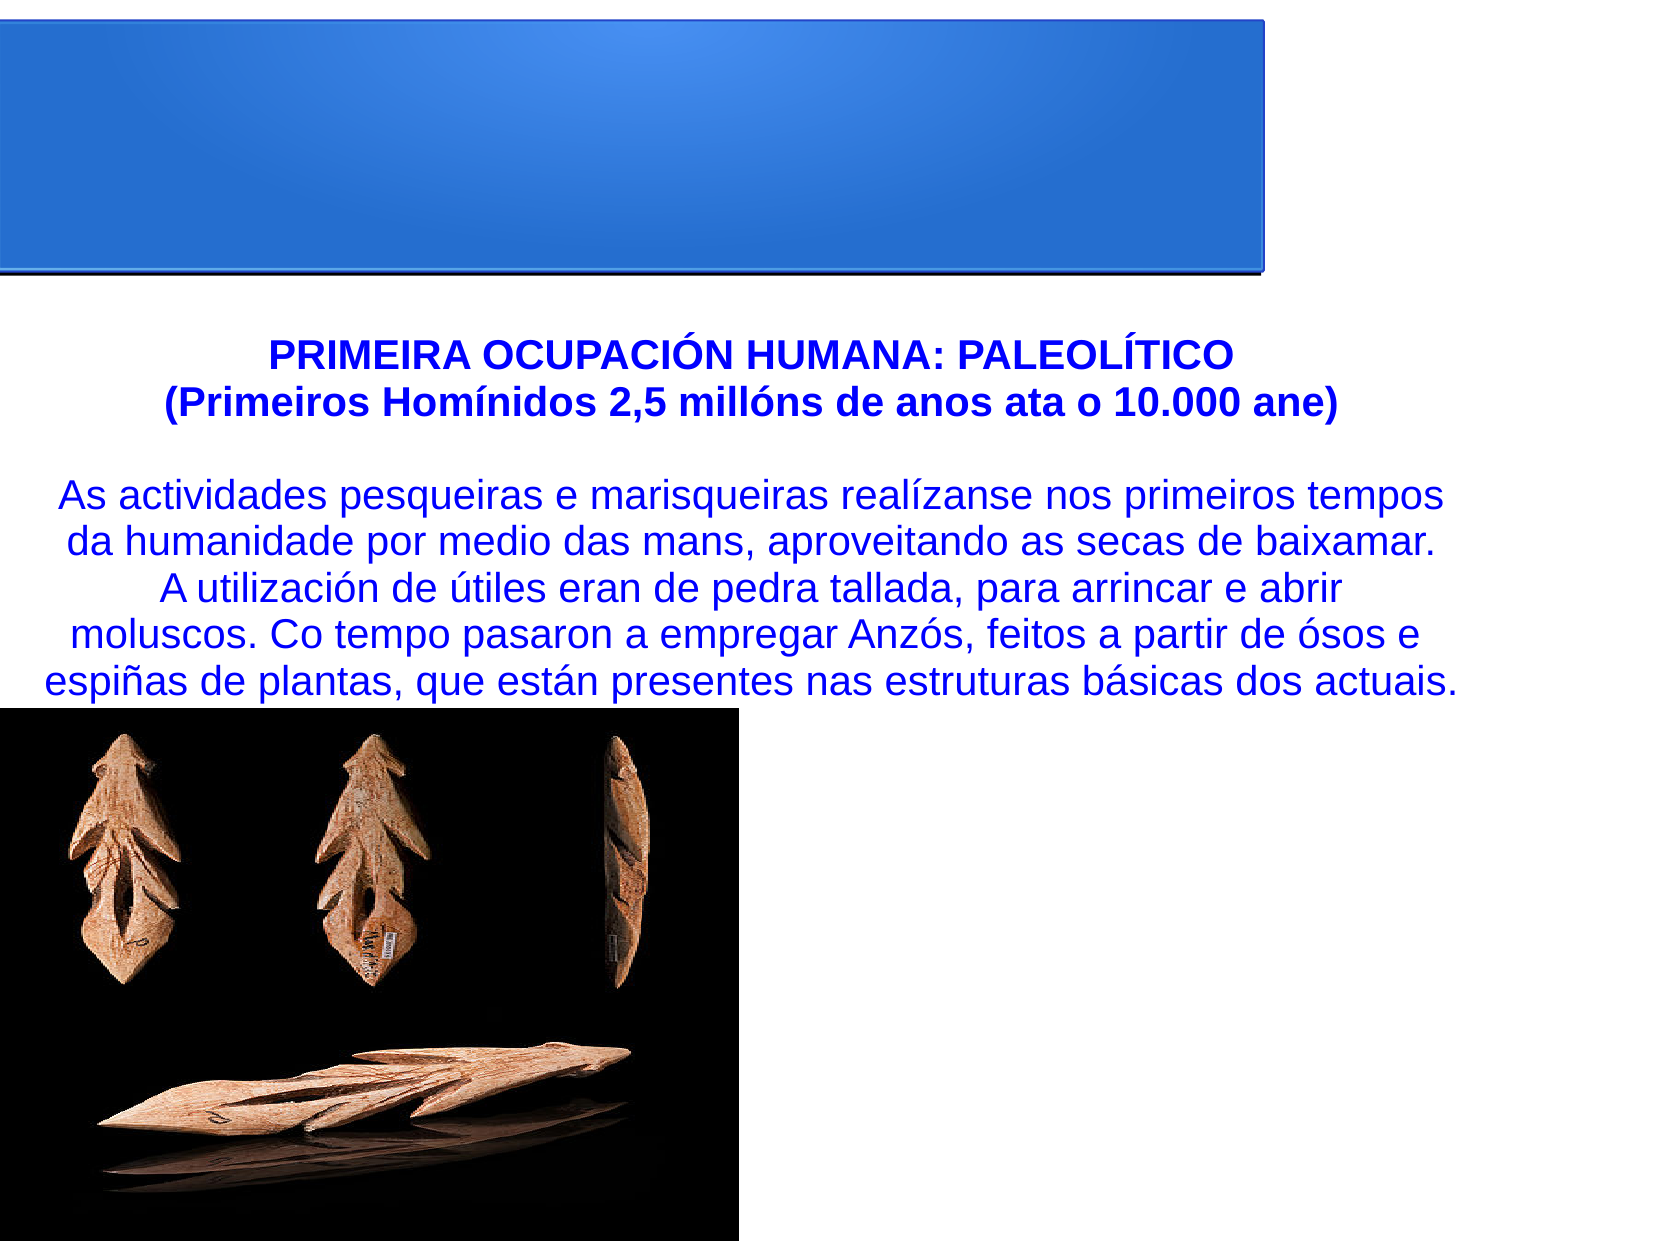

PRIMEIRA OCUPACIÓN HUMANA: PALEOLÍTICO
(Primeiros Homínidos 2,5 millóns de anos ata o 10.000 ane)
As actividades pesqueiras e marisqueiras realízanse nos primeiros tempos
 da humanidade por medio das mans, aproveitando as secas de baixamar.
A utilización de útiles eran de pedra tallada, para arrincar e abrir
moluscos. Co tempo pasaron a empregar Anzós, feitos a partir de ósos e
espiñas de plantas, que están presentes nas estruturas básicas dos actuais.